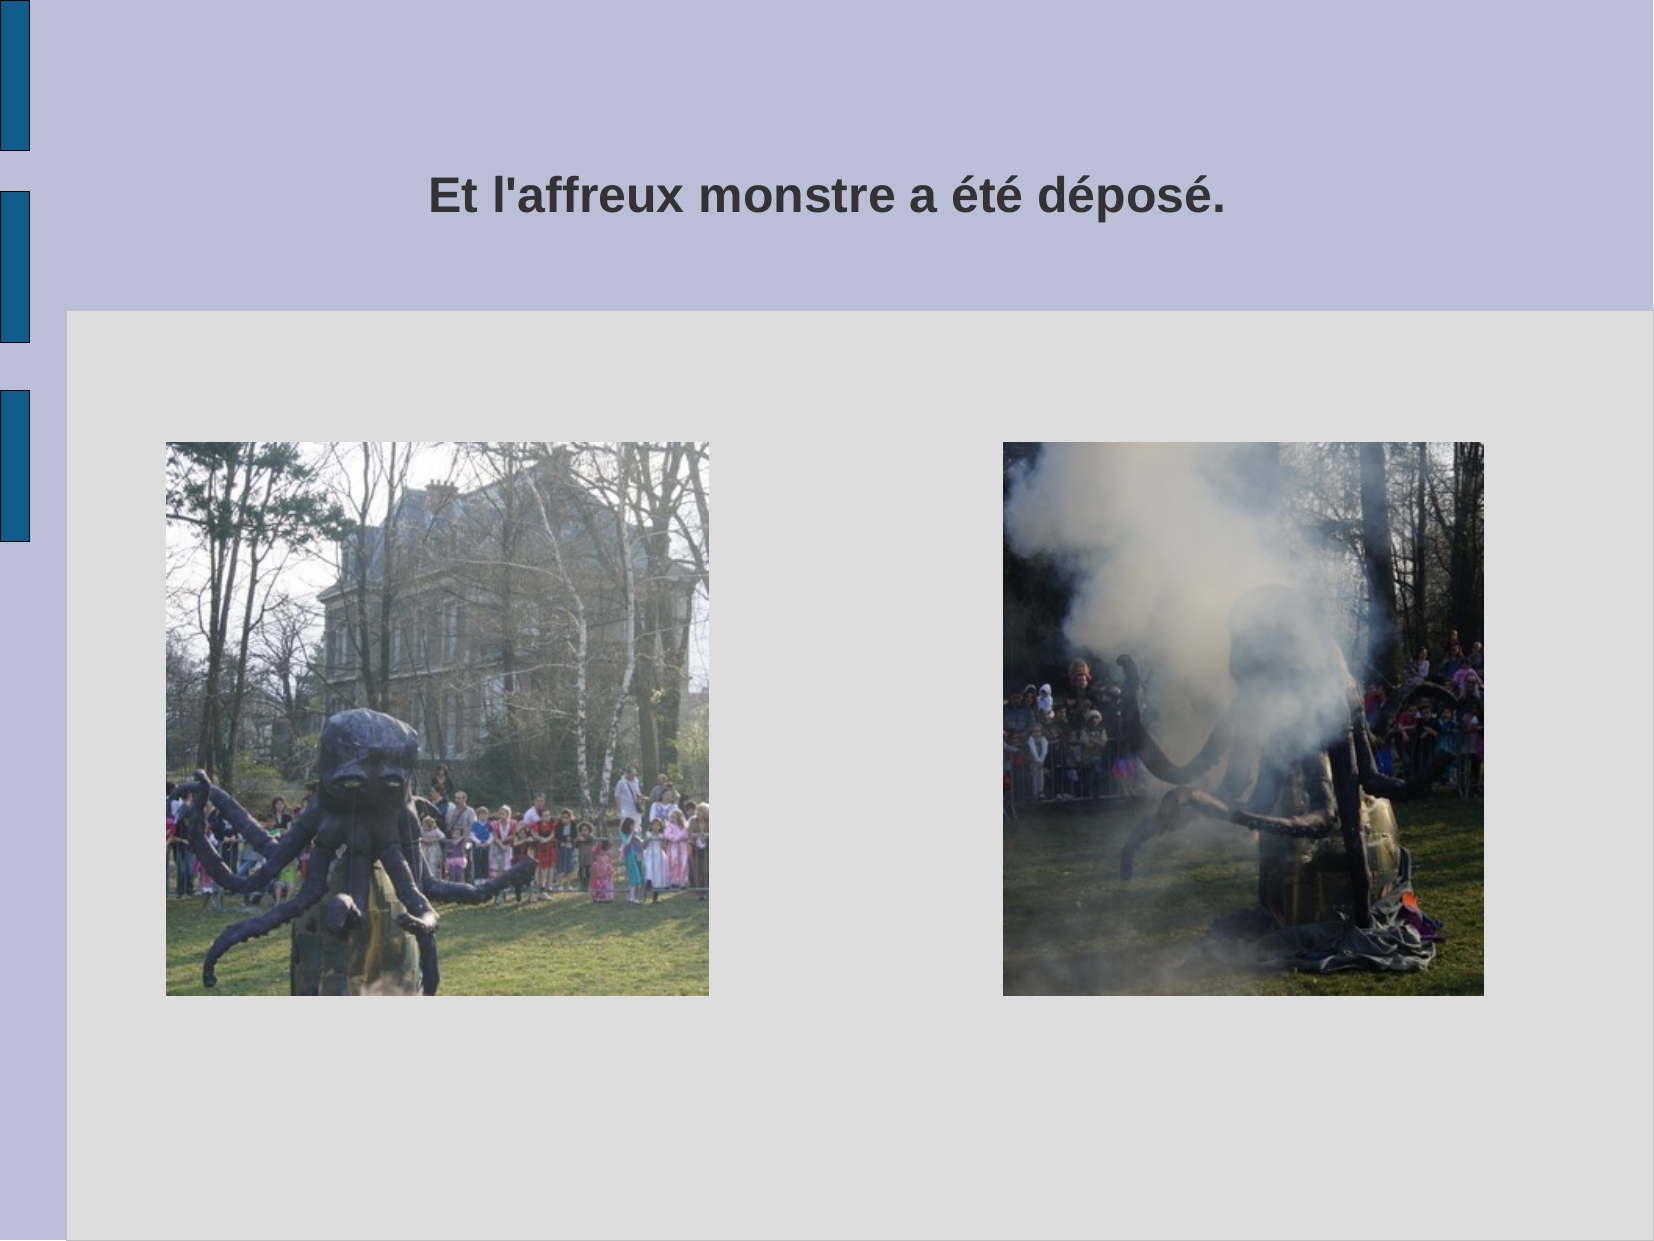

# Et l'affreux monstre a été déposé.